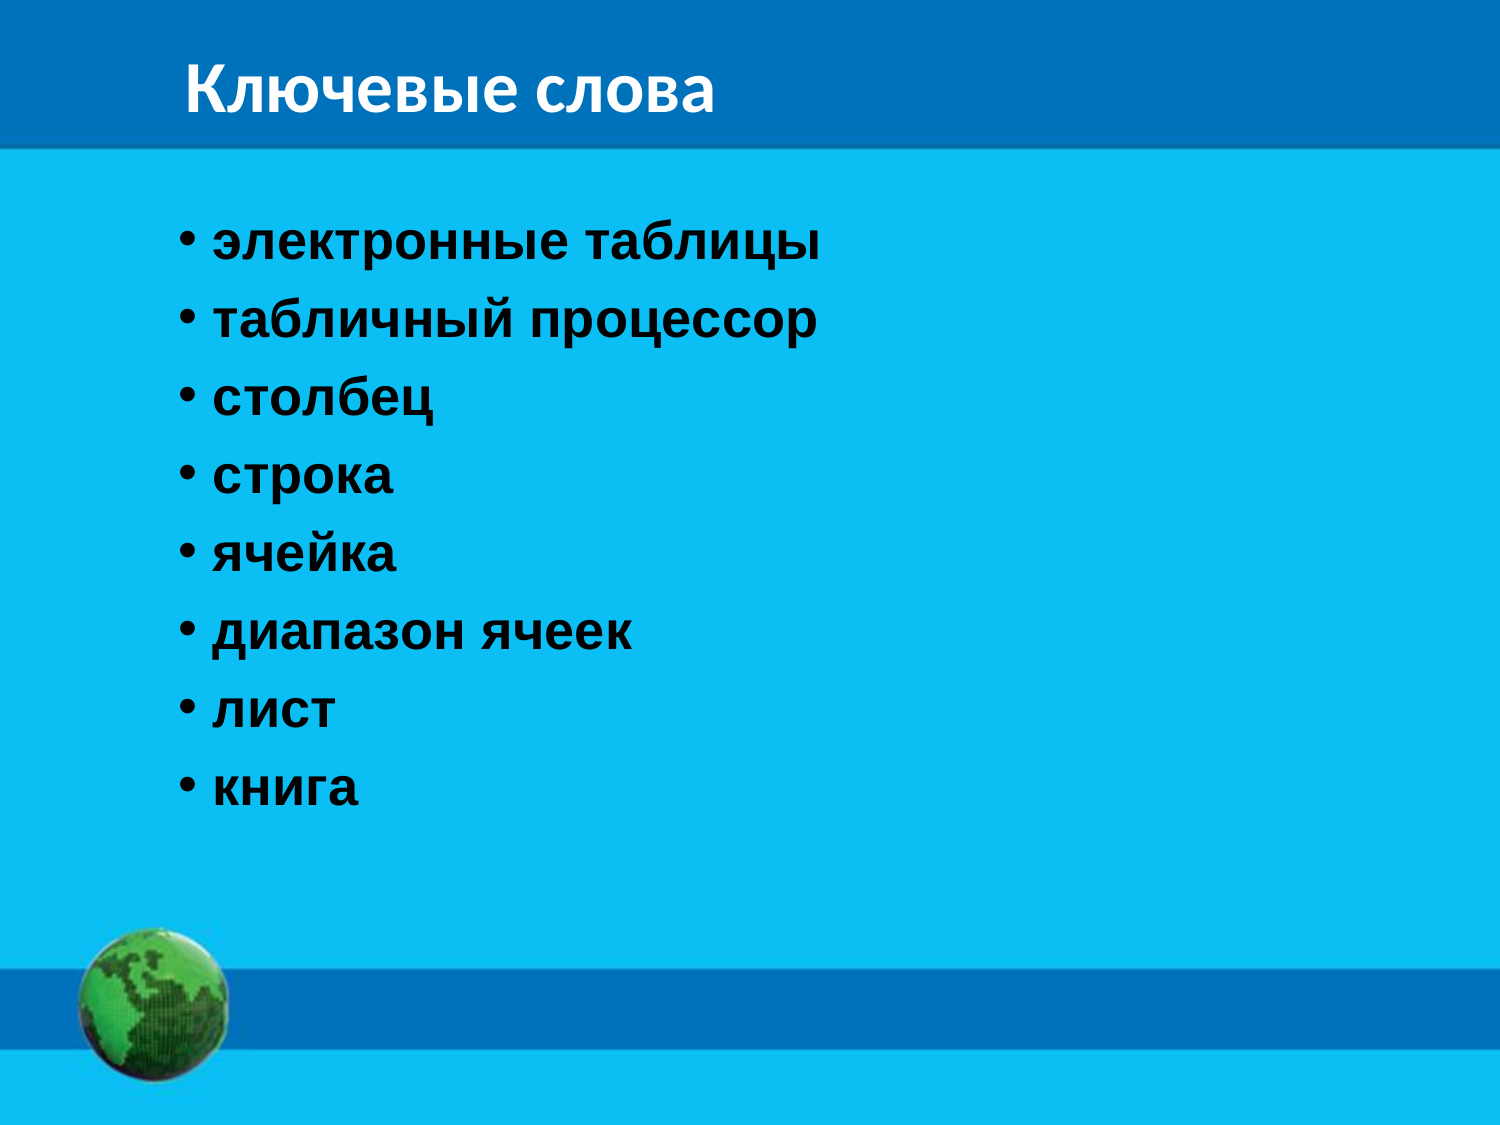

Ключевые слова
 электронные таблицы
 табличный процессор
 столбец
 строка
 ячейка
 диапазон ячеек
 лист
 книга